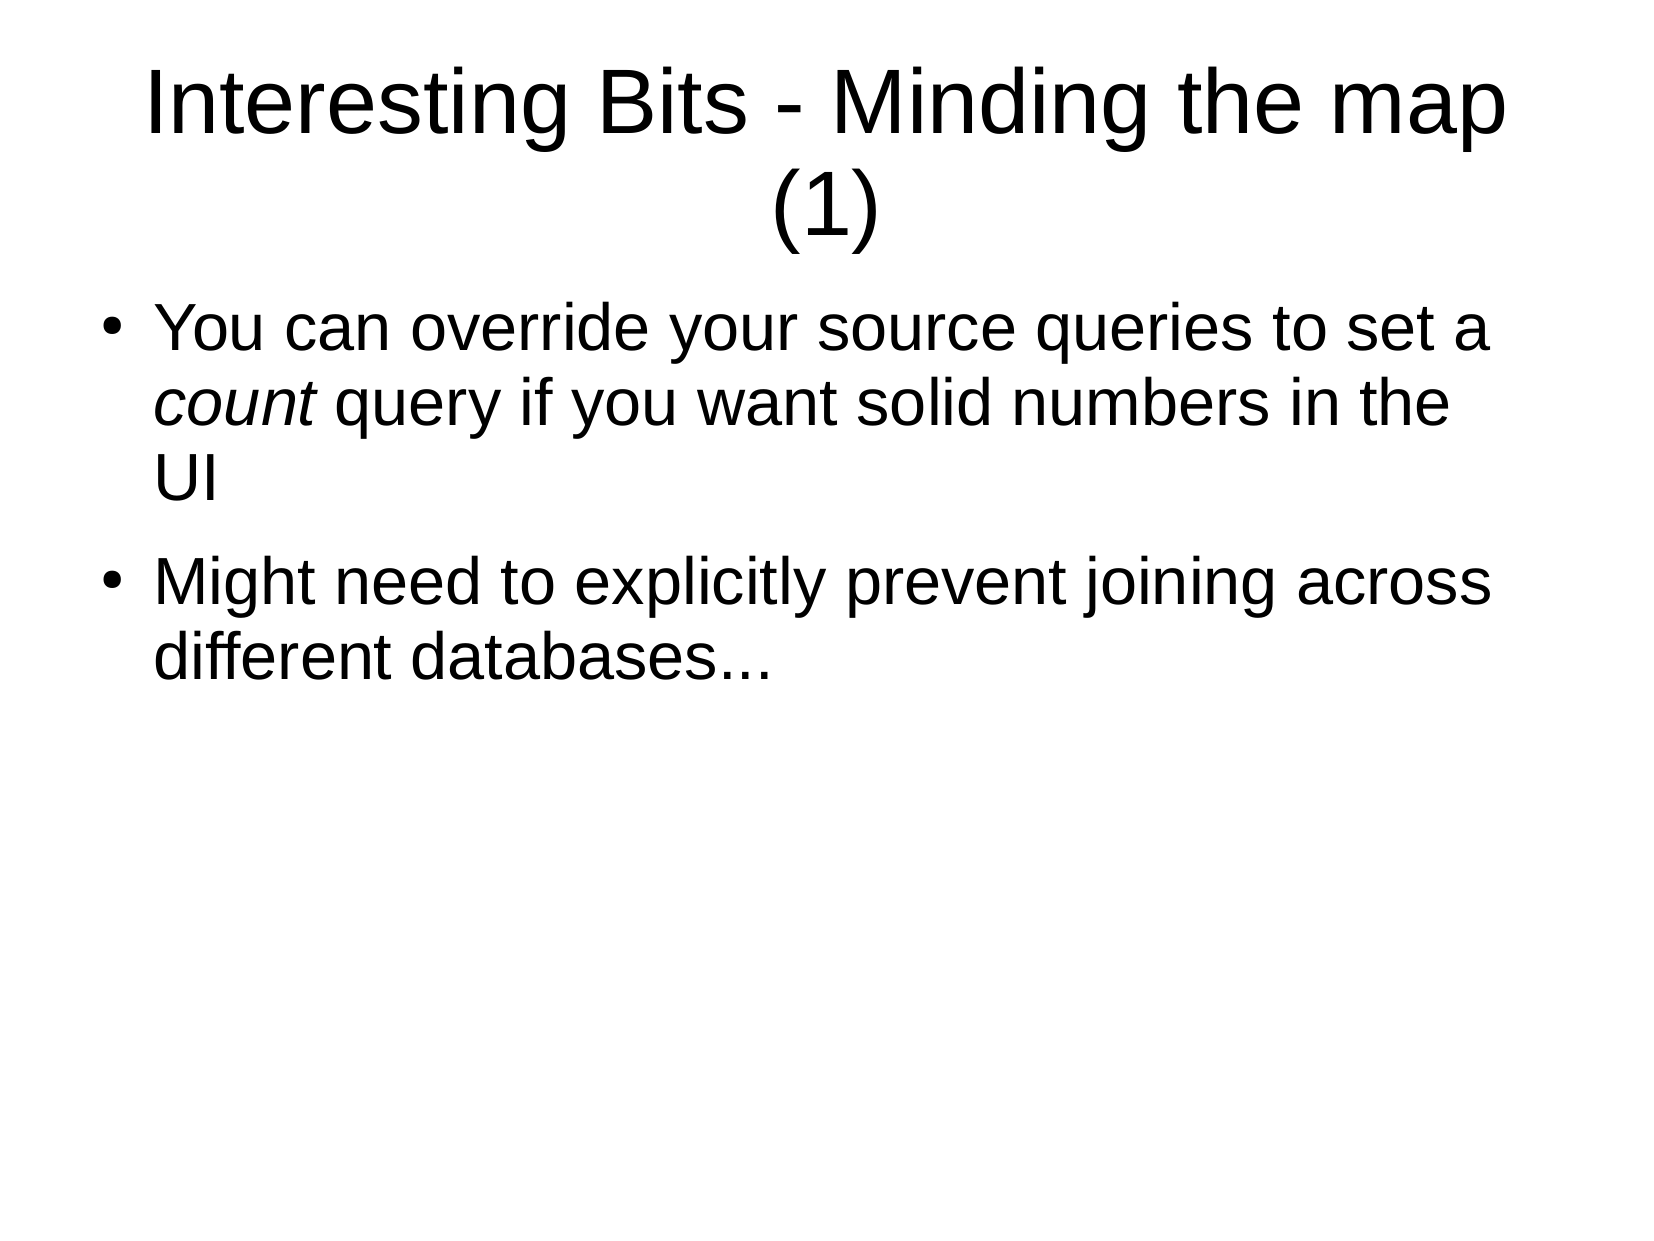

# Interesting Bits - Minding the map (1)
You can override your source queries to set a count query if you want solid numbers in the UI
Might need to explicitly prevent joining across different databases...